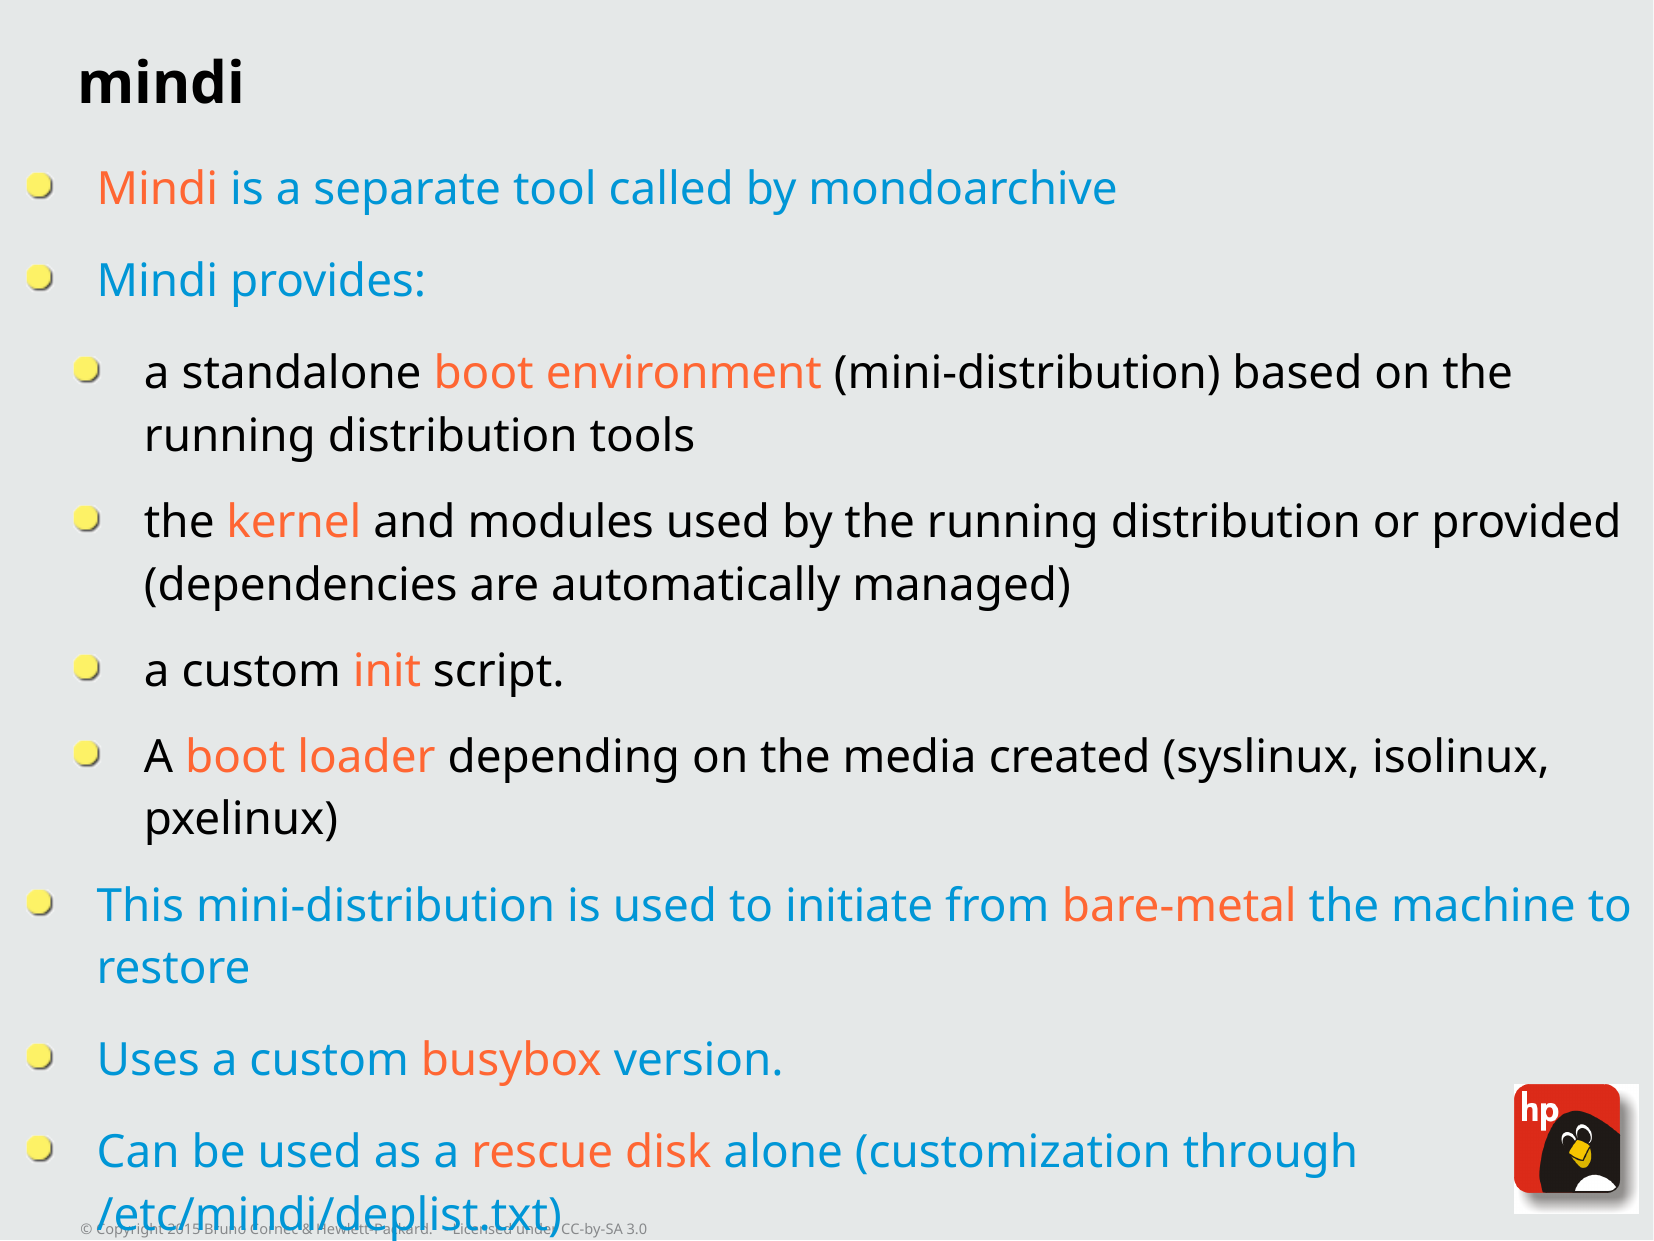

# mindi
Mindi is a separate tool called by mondoarchive
Mindi provides:
a standalone boot environment (mini-distribution) based on the running distribution tools
the kernel and modules used by the running distribution or provided (dependencies are automatically managed)
a custom init script.
A boot loader depending on the media created (syslinux, isolinux, pxelinux)
This mini-distribution is used to initiate from bare-metal the machine to restore
Uses a custom busybox version.
Can be used as a rescue disk alone (customization through /etc/mindi/deplist.txt)
Mindi creates the FS/LVM info used by mondorestore
Mindi also stores UUID and LABEL information if needed.
Mindi's evolution is pbmkbm part of project-builder.org